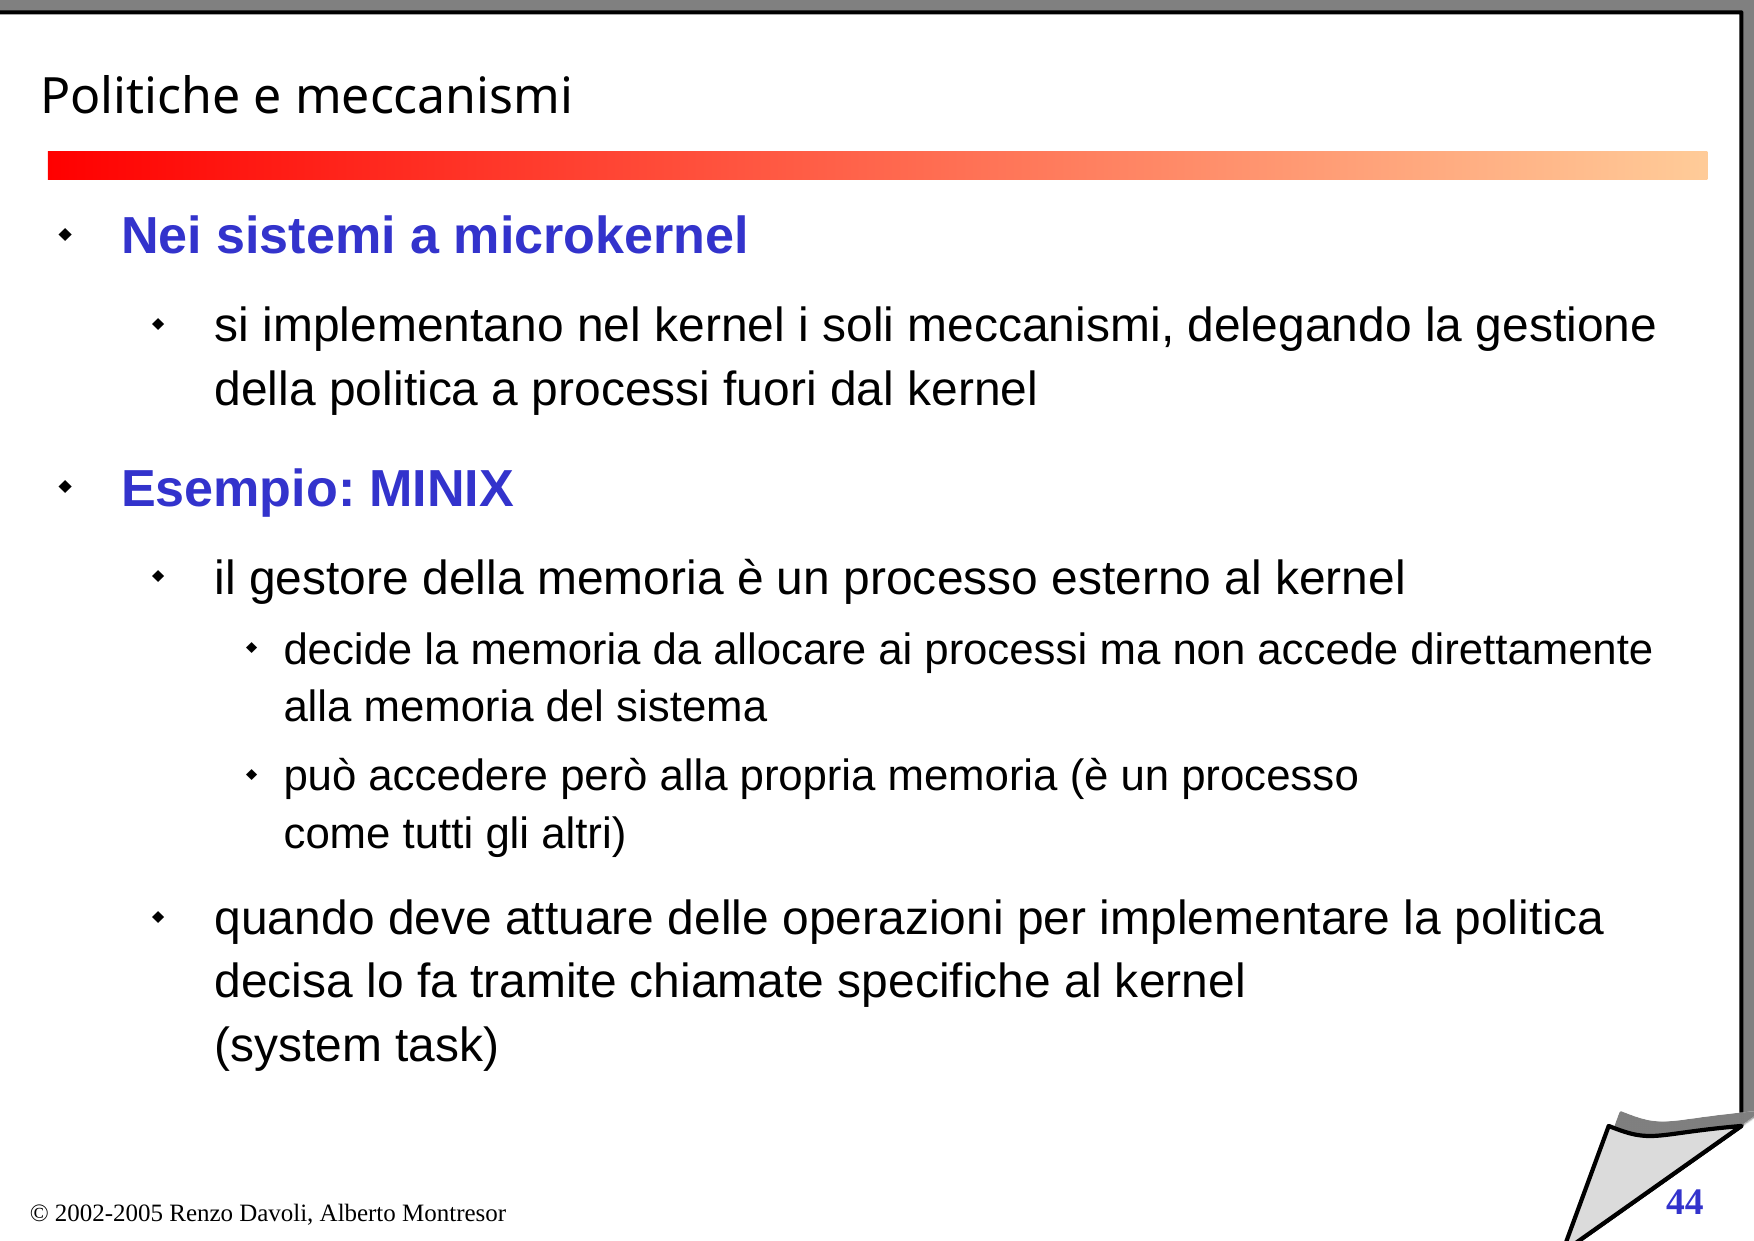

# Politiche e meccanismi
Nei sistemi a microkernel
si implementano nel kernel i soli meccanismi, delegando la gestione della politica a processi fuori dal kernel
Esempio: MINIX
il gestore della memoria è un processo esterno al kernel
decide la memoria da allocare ai processi ma non accede direttamente alla memoria del sistema
può accedere però alla propria memoria (è un processo
come tutti gli altri)
quando deve attuare delle operazioni per implementare la politica decisa lo fa tramite chiamate specifiche al kernel
(system task)